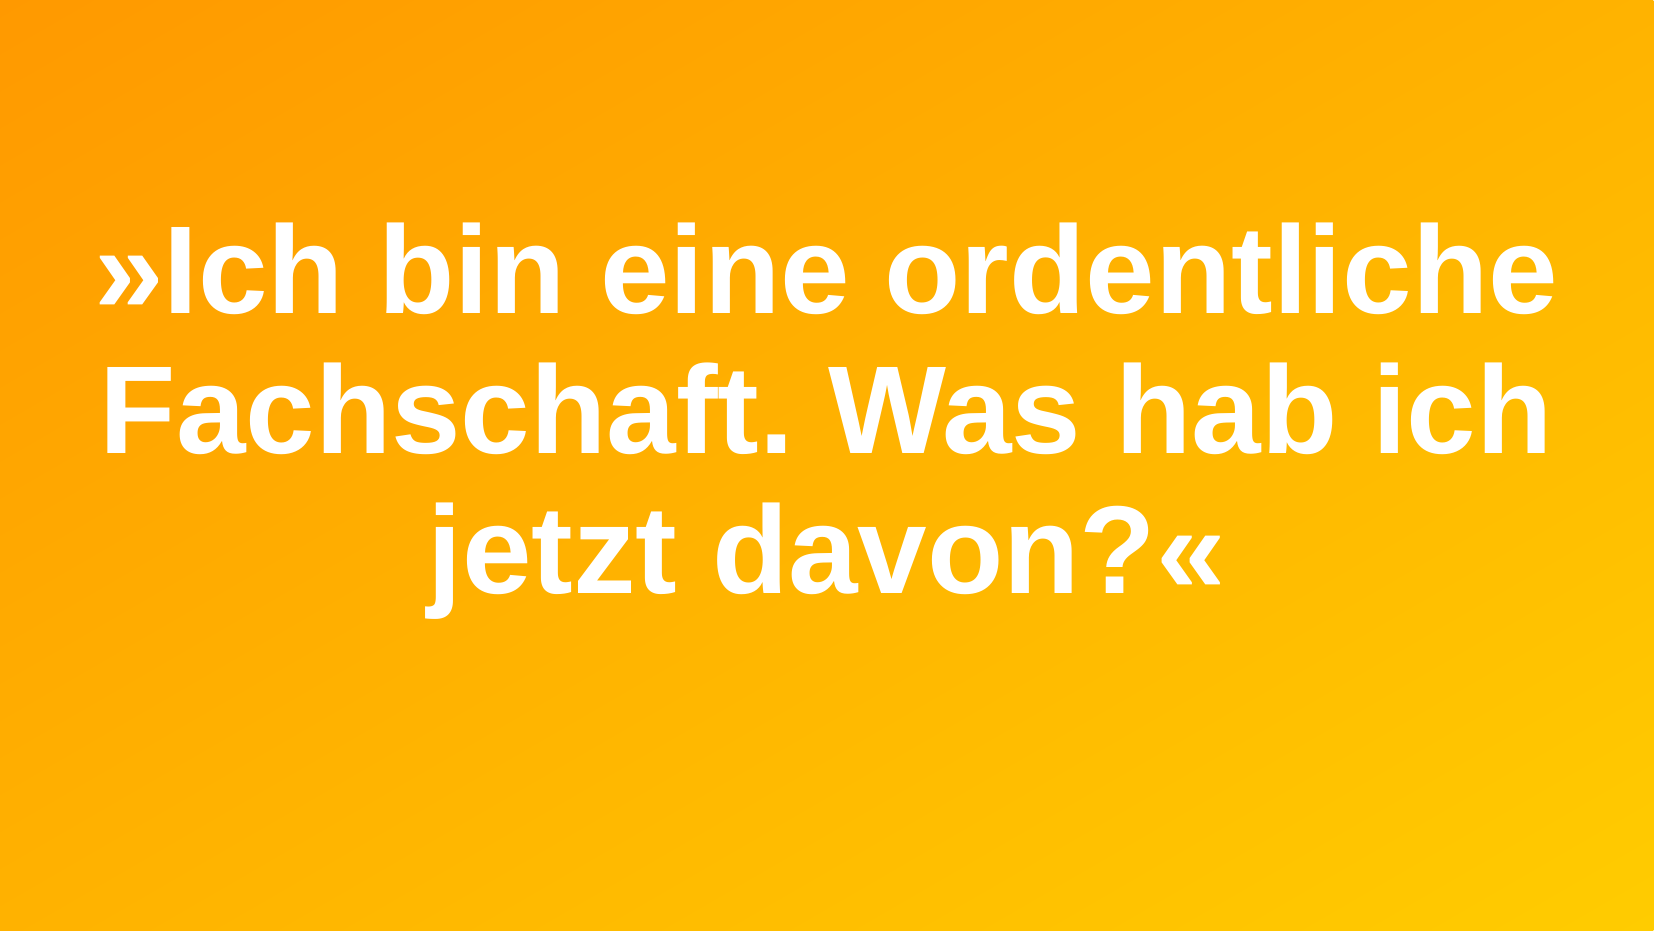

# »Ich bin eine ordentliche Fachschaft. Was hab ich jetzt davon?«